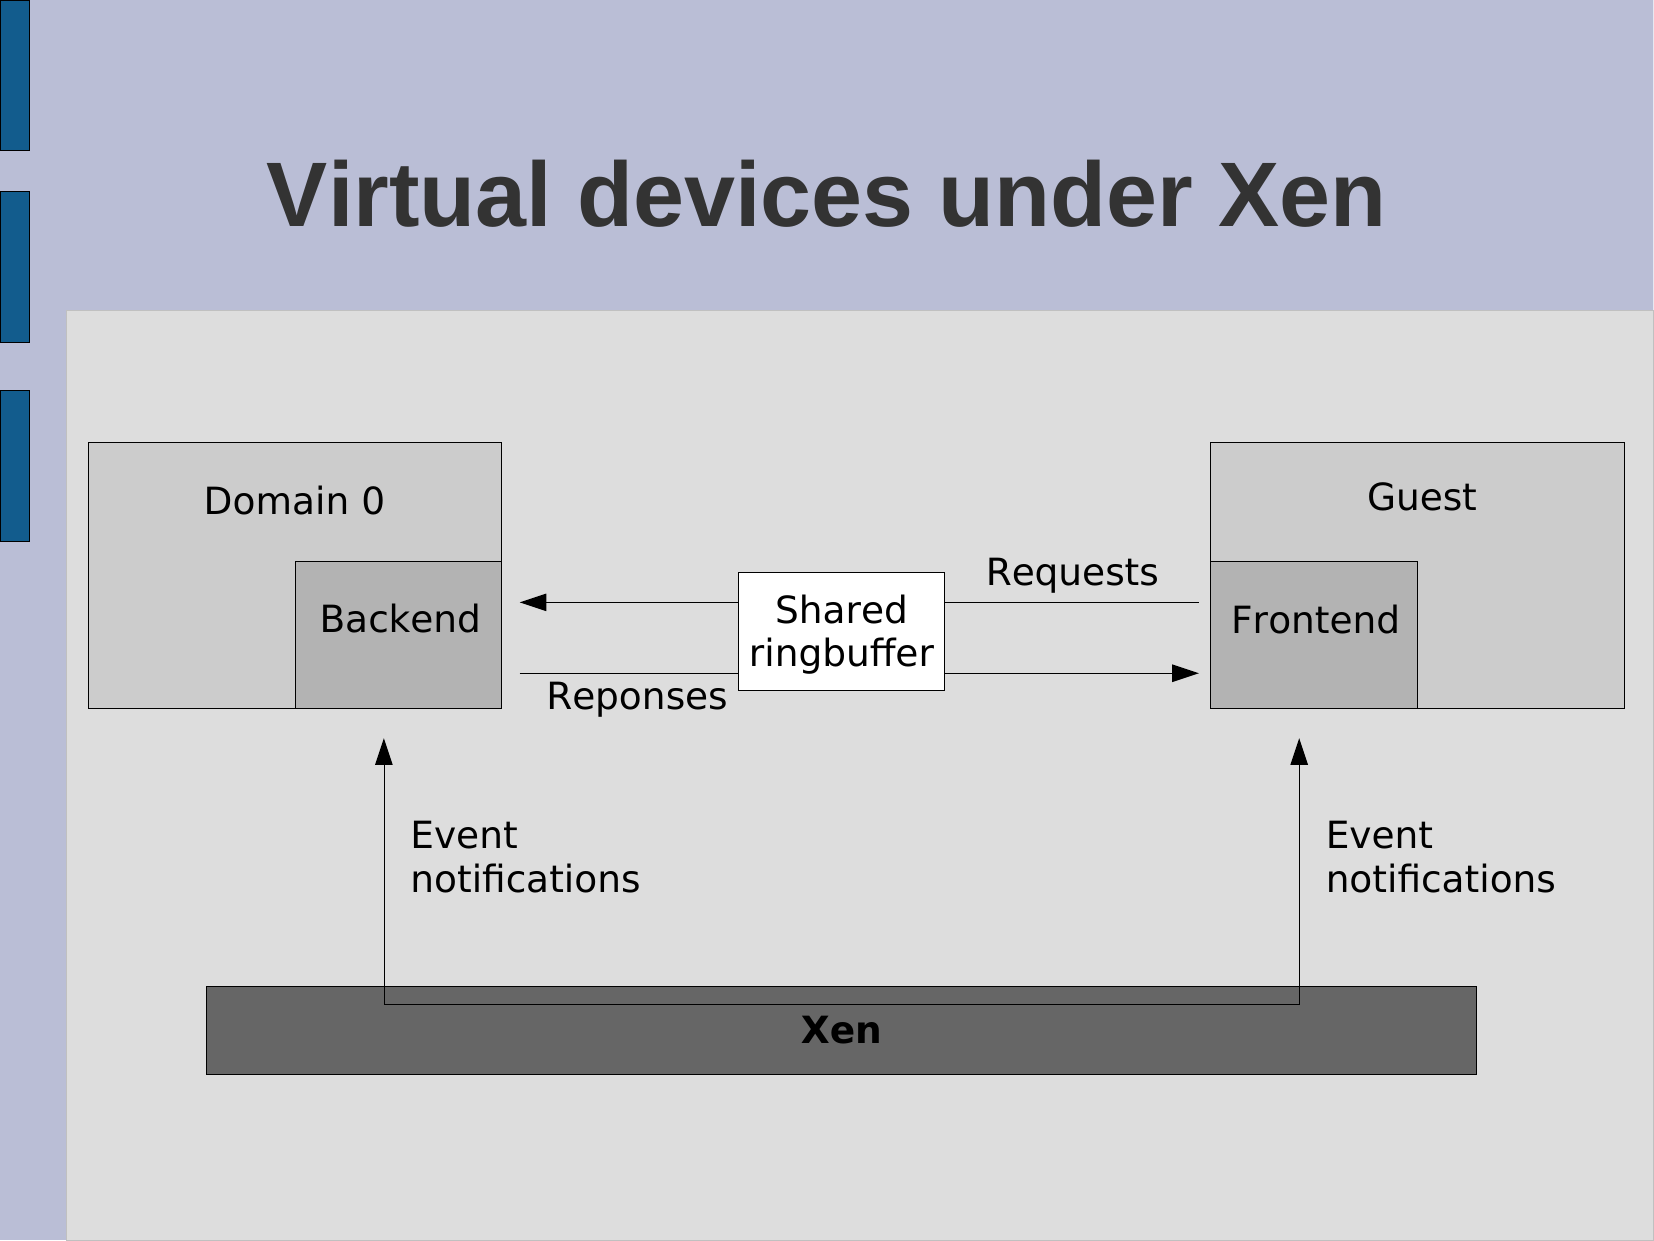

# Virtual devices under Xen
Guest
Domain 0
Requests
Shared
ringbuffer
Backend
Frontend
Reponses
Event
notifications
Event
notifications
Xen